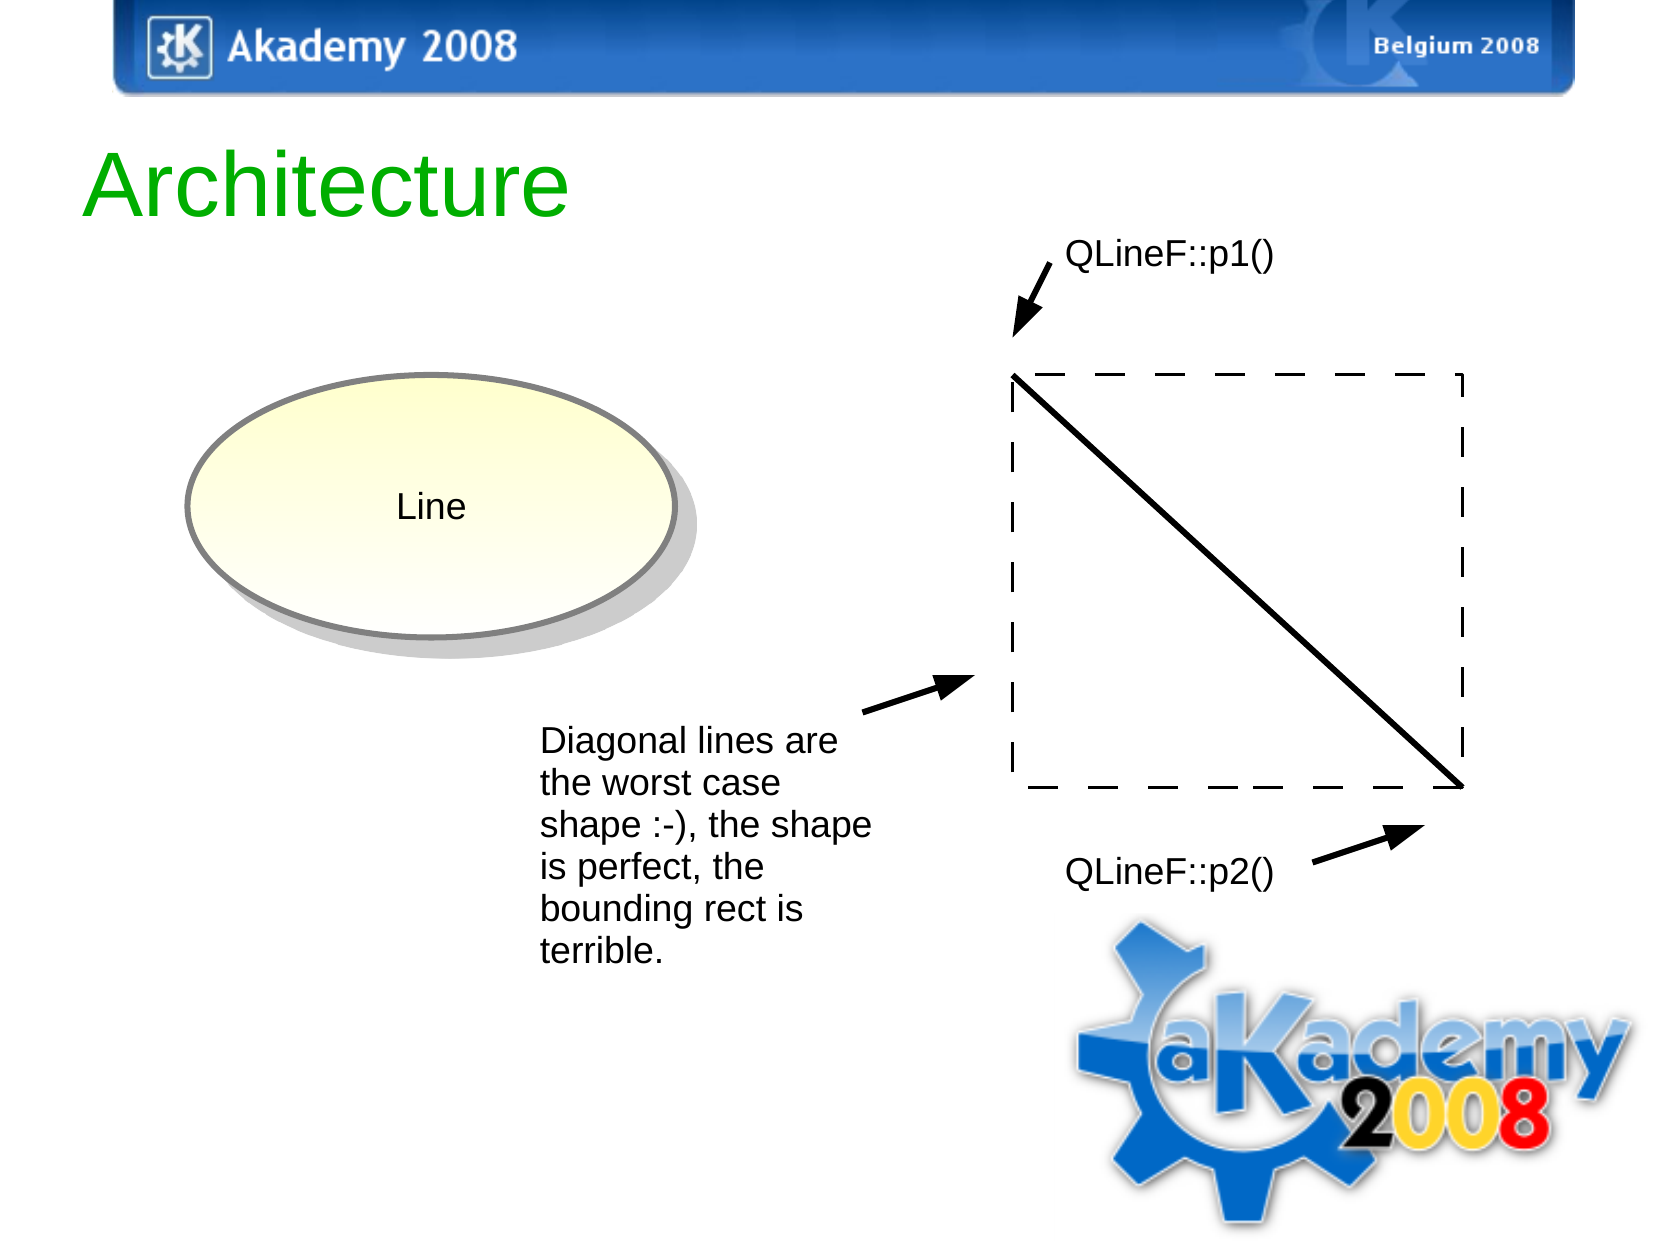

# Architecture
QLineF::p1()
Line
Diagonal lines are the worst case shape :-), the shape is perfect, the bounding rect is terrible.
QLineF::p2()